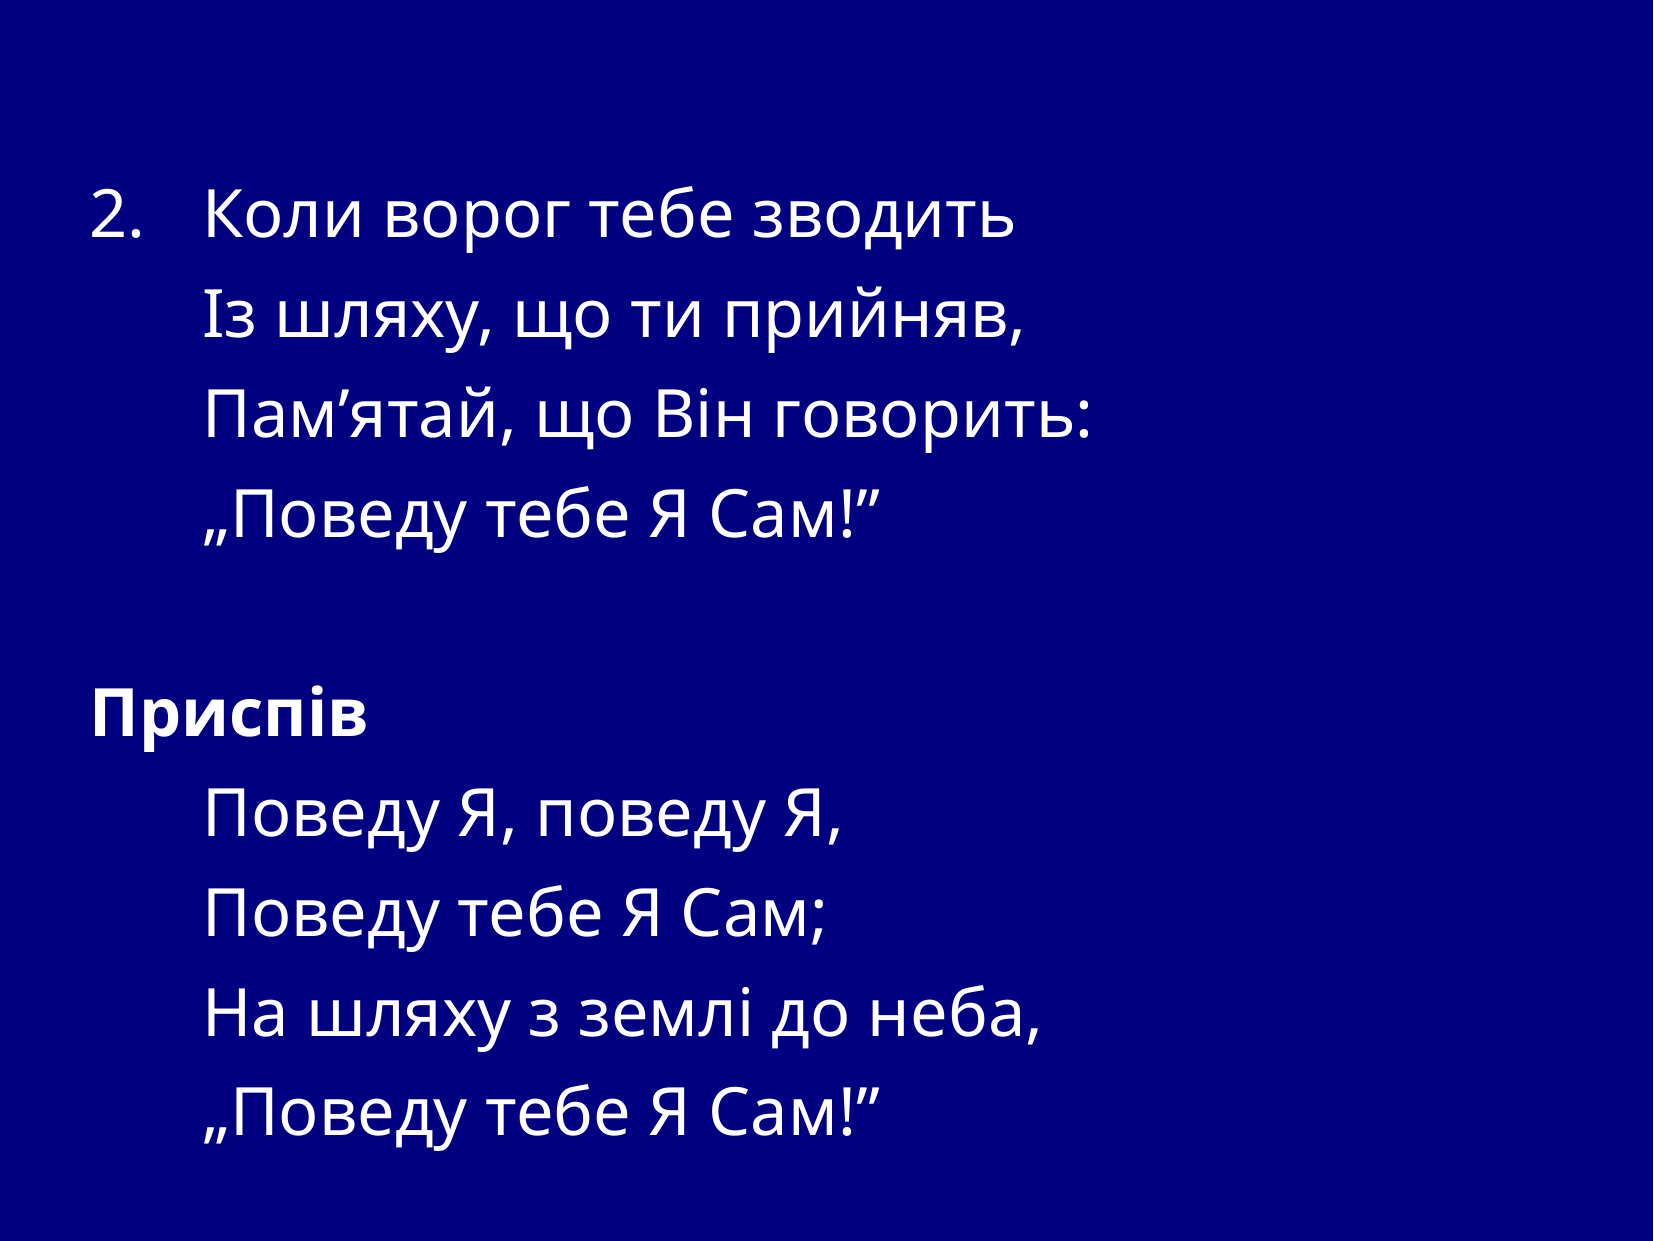

2.	Коли ворог тебе зводить
	Із шляху, що ти прийняв,
	Пам’ятай, що Він говорить:
	„Поведу тебе Я Сам!”
Приспів
	Поведу Я, поведу Я,
	Поведу тебе Я Сам;
	На шляху з землі до неба,
	„Поведу тебе Я Сам!”